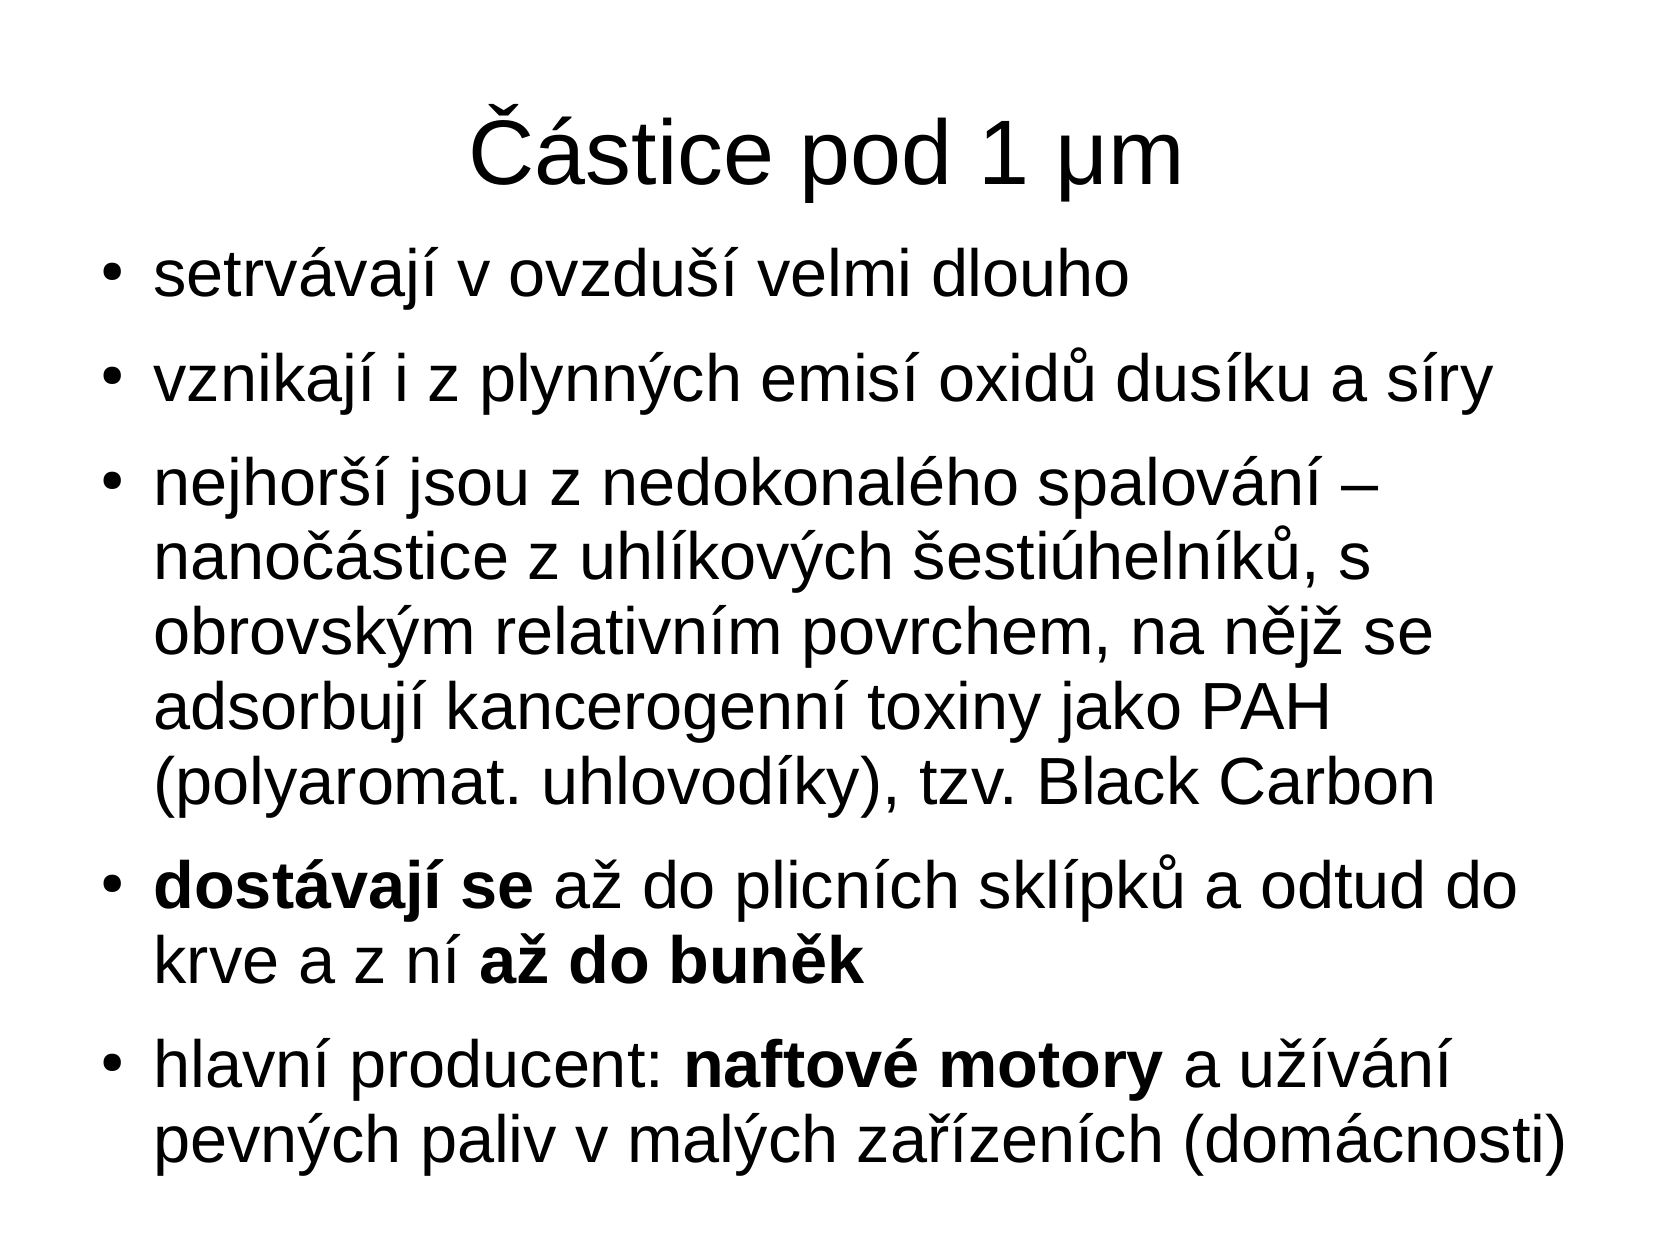

# Částice pod 1 μm
setrvávají v ovzduší velmi dlouho
vznikají i z plynných emisí oxidů dusíku a síry
nejhorší jsou z nedokonalého spalování – nanočástice z uhlíkových šestiúhelníků, s obrovským relativním povrchem, na nějž se adsorbují kancerogenní toxiny jako PAH (polyaromat. uhlovodíky), tzv. Black Carbon
dostávají se až do plicních sklípků a odtud do krve a z ní až do buněk
hlavní producent: naftové motory a užívání pevných paliv v malých zařízeních (domácnosti)